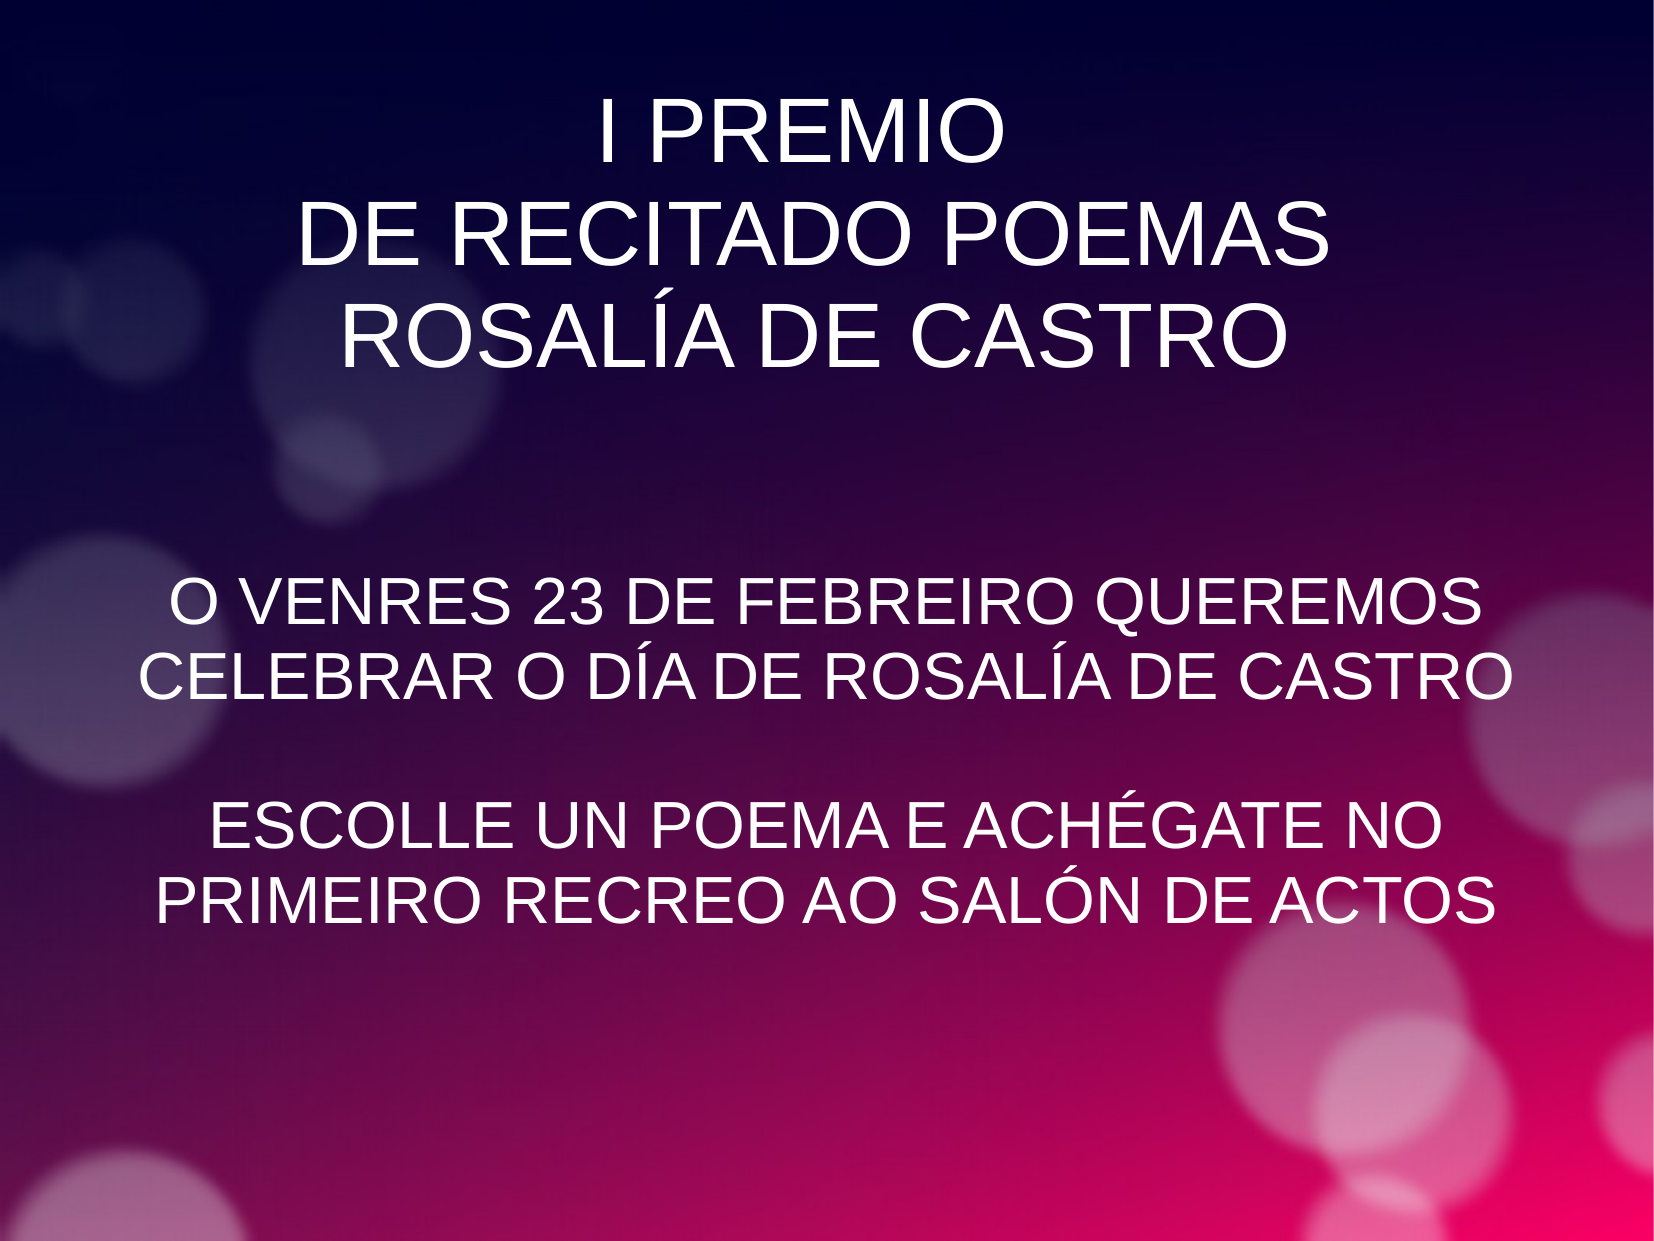

# I PREMIO DE RECITADO POEMAS ROSALÍA DE CASTRO
O VENRES 23 DE FEBREIRO QUEREMOS CELEBRAR O DÍA DE ROSALÍA DE CASTRO
ESCOLLE UN POEMA E ACHÉGATE NO PRIMEIRO RECREO AO SALÓN DE ACTOS